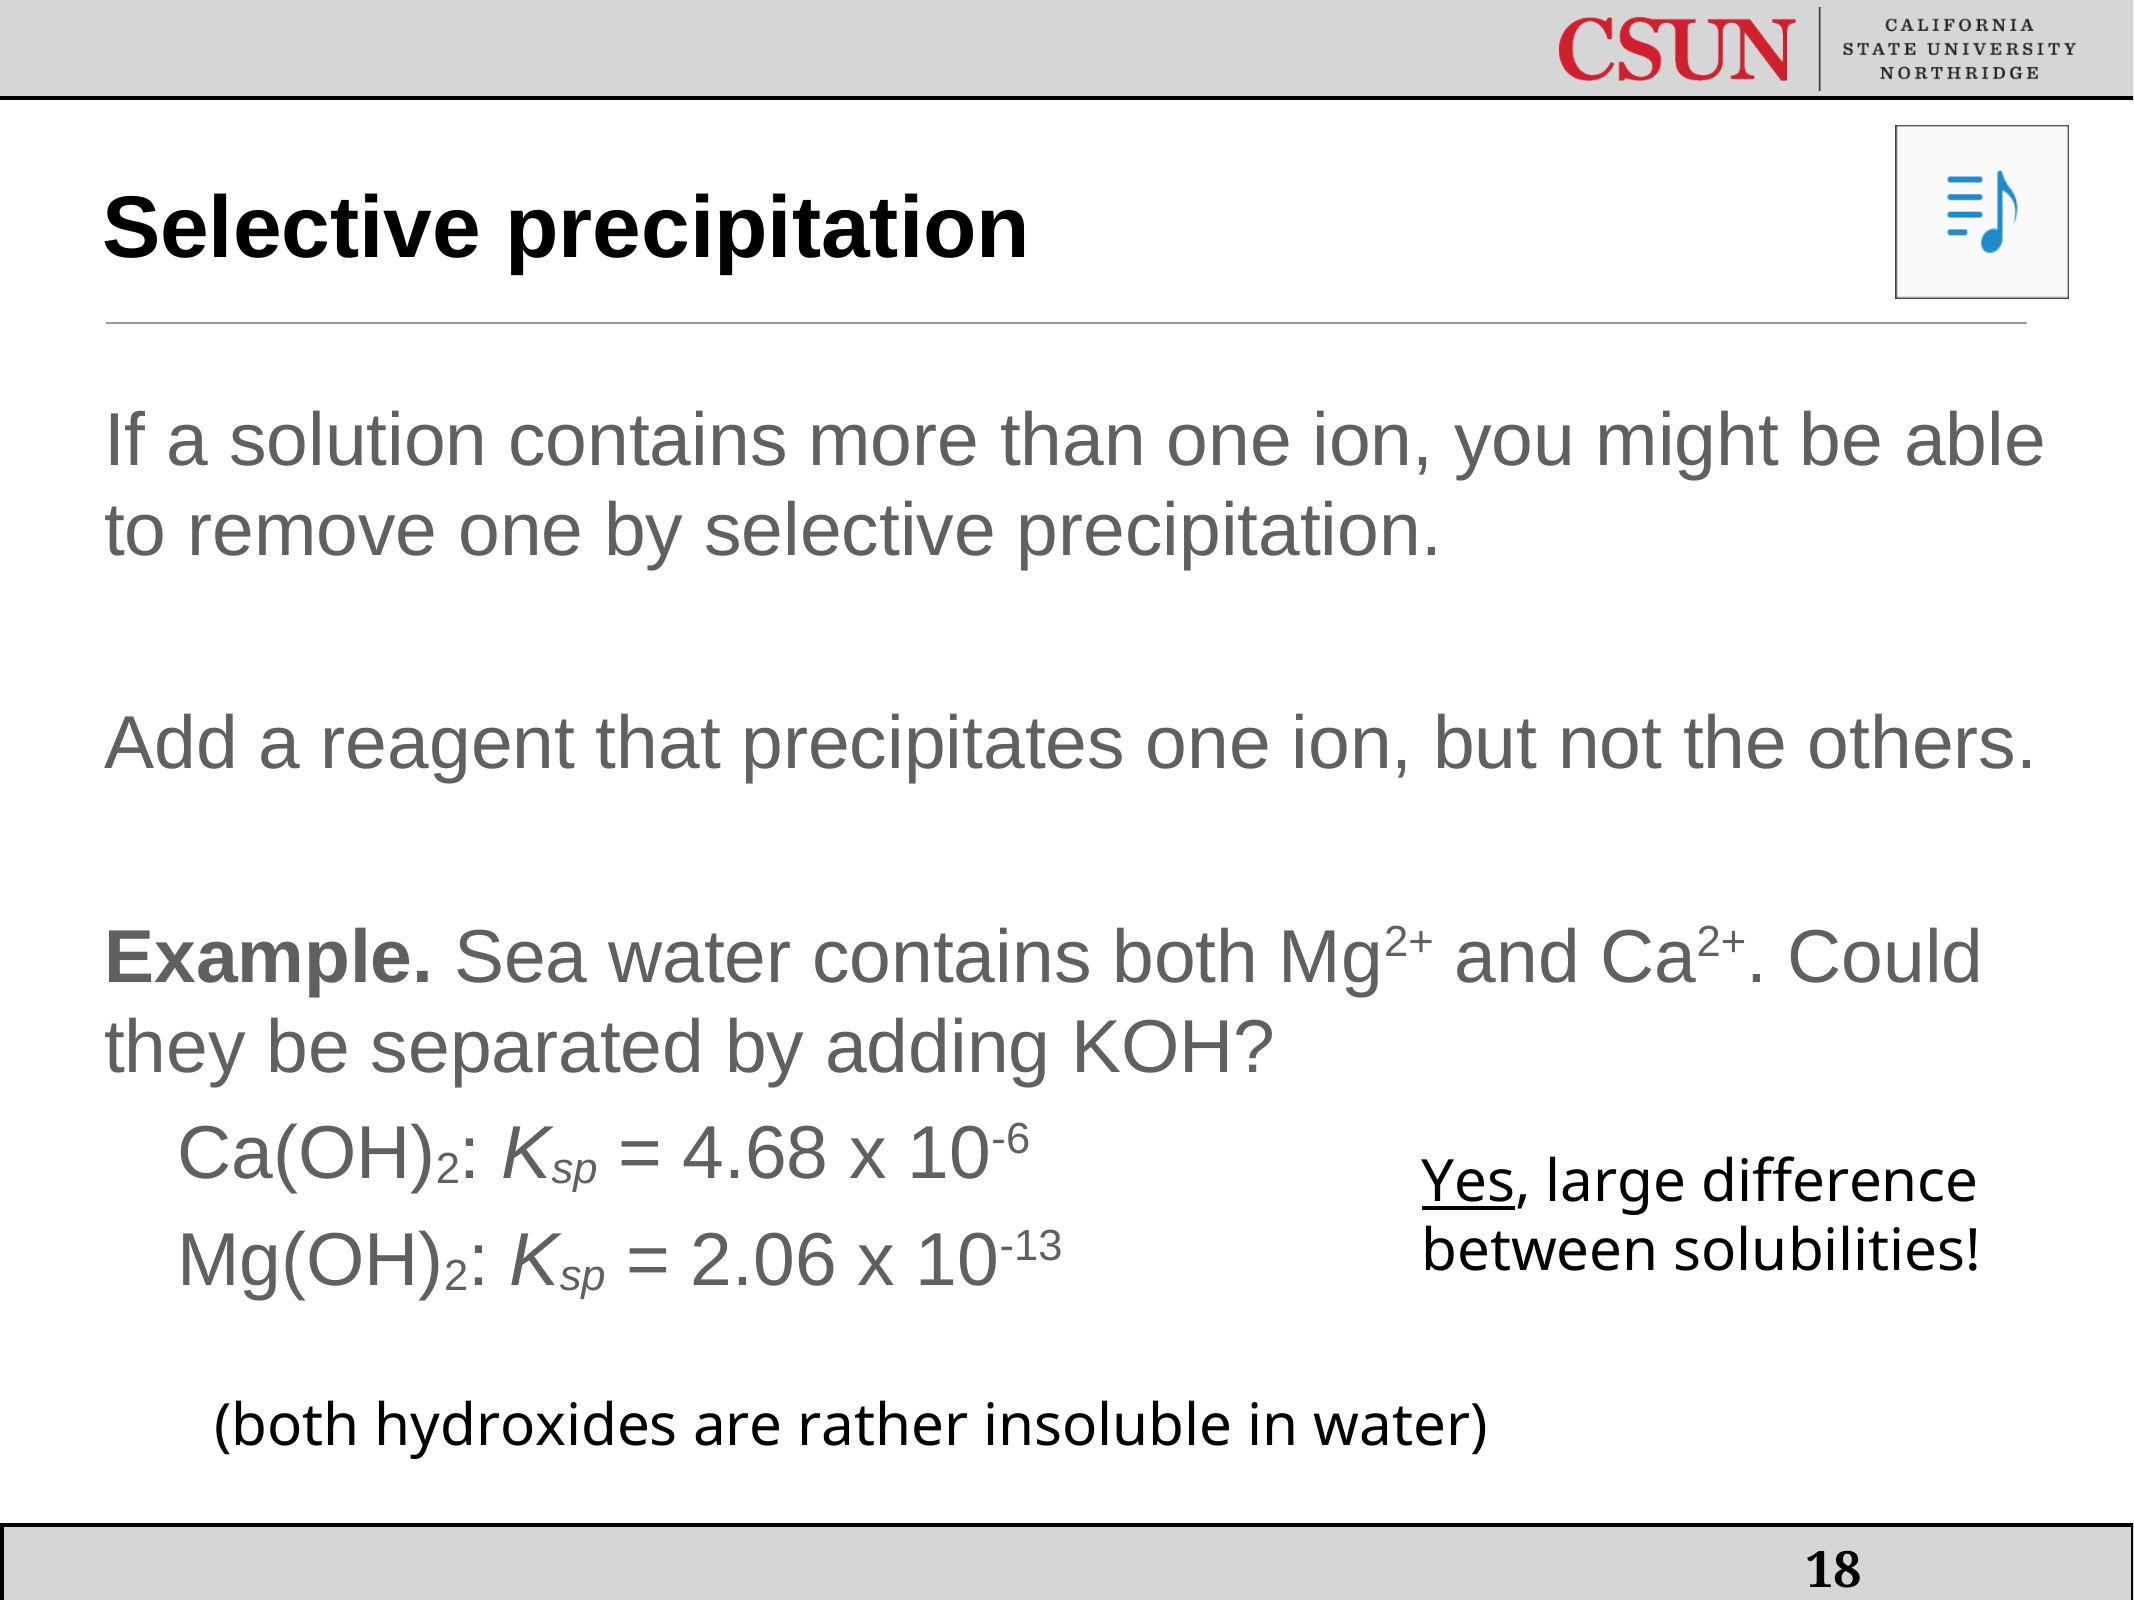

# Selective precipitation
If a solution contains more than one ion, you might be able to remove one by selective precipitation.
Add a reagent that precipitates one ion, but not the others.
Example. Sea water contains both Mg2+ and Ca2+. Could they be separated by adding KOH?
Ca(OH)2: Ksp = 4.68 x 10-6
Mg(OH)2: Ksp = 2.06 x 10-13
Yes, large difference
between solubilities!
(both hydroxides are rather insoluble in water)
18